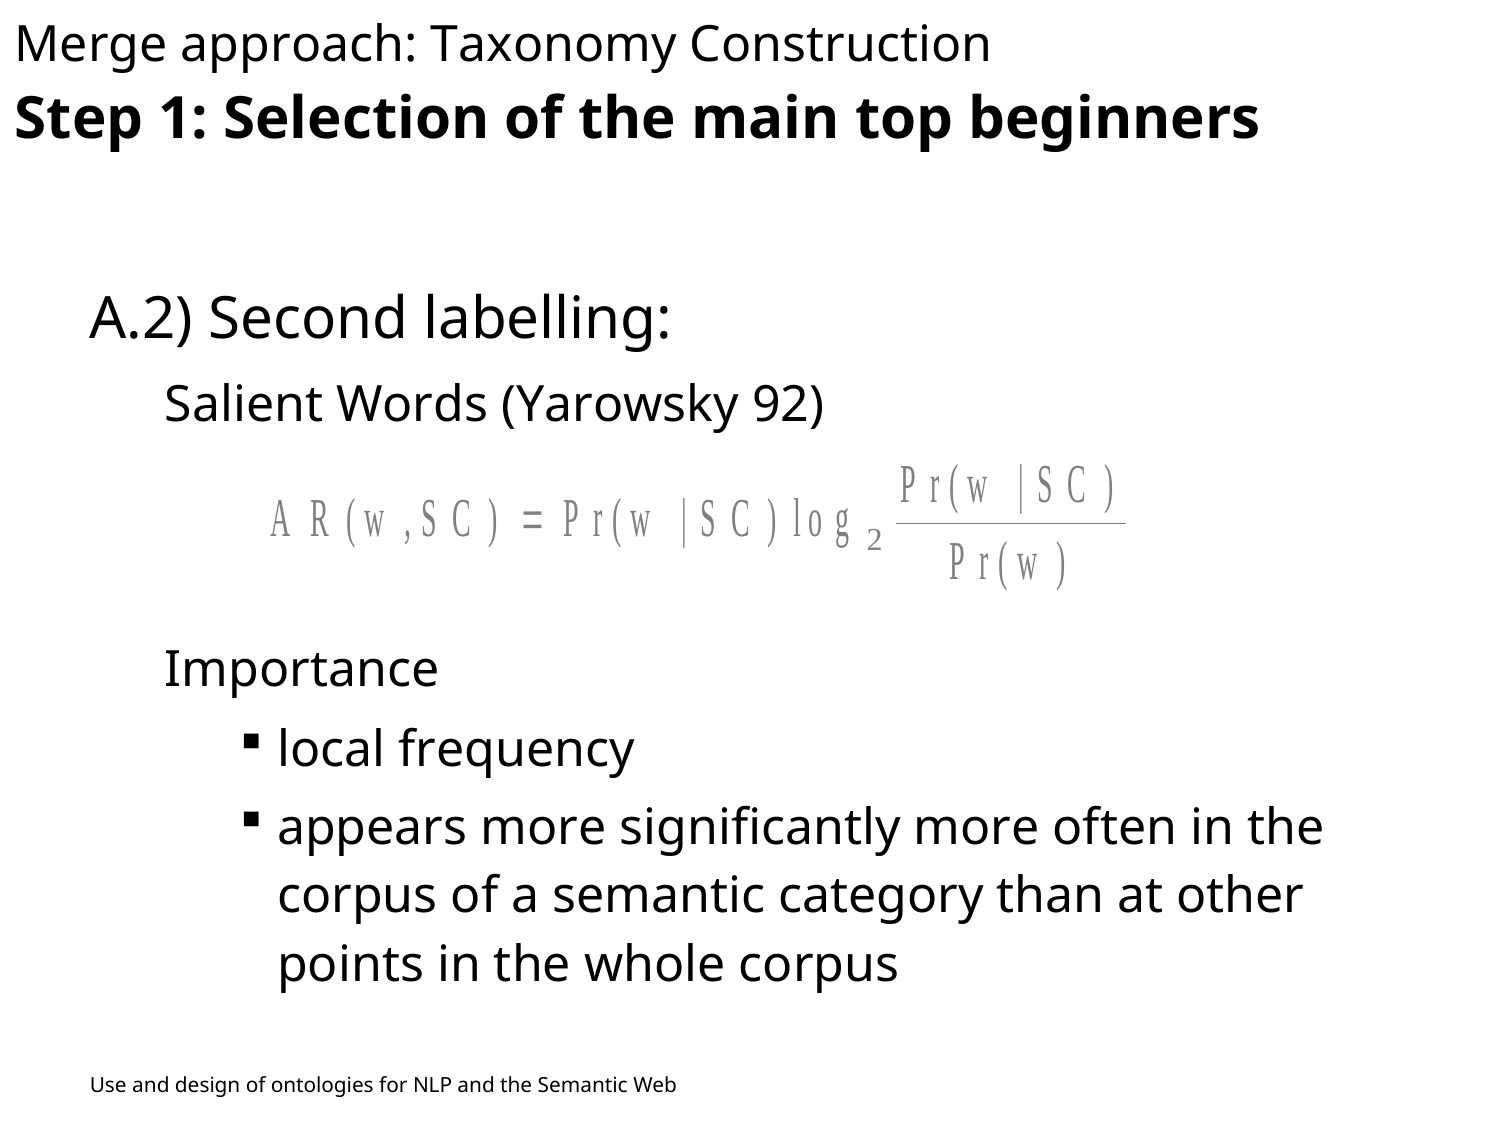

Merge approach: Taxonomy Construction
Step 1: Selection of the main top beginners
# A.2) Second labelling:
Salient Words (Yarowsky 92)
Importance
local frequency
appears more significantly more often in the corpus of a semantic category than at other points in the whole corpus